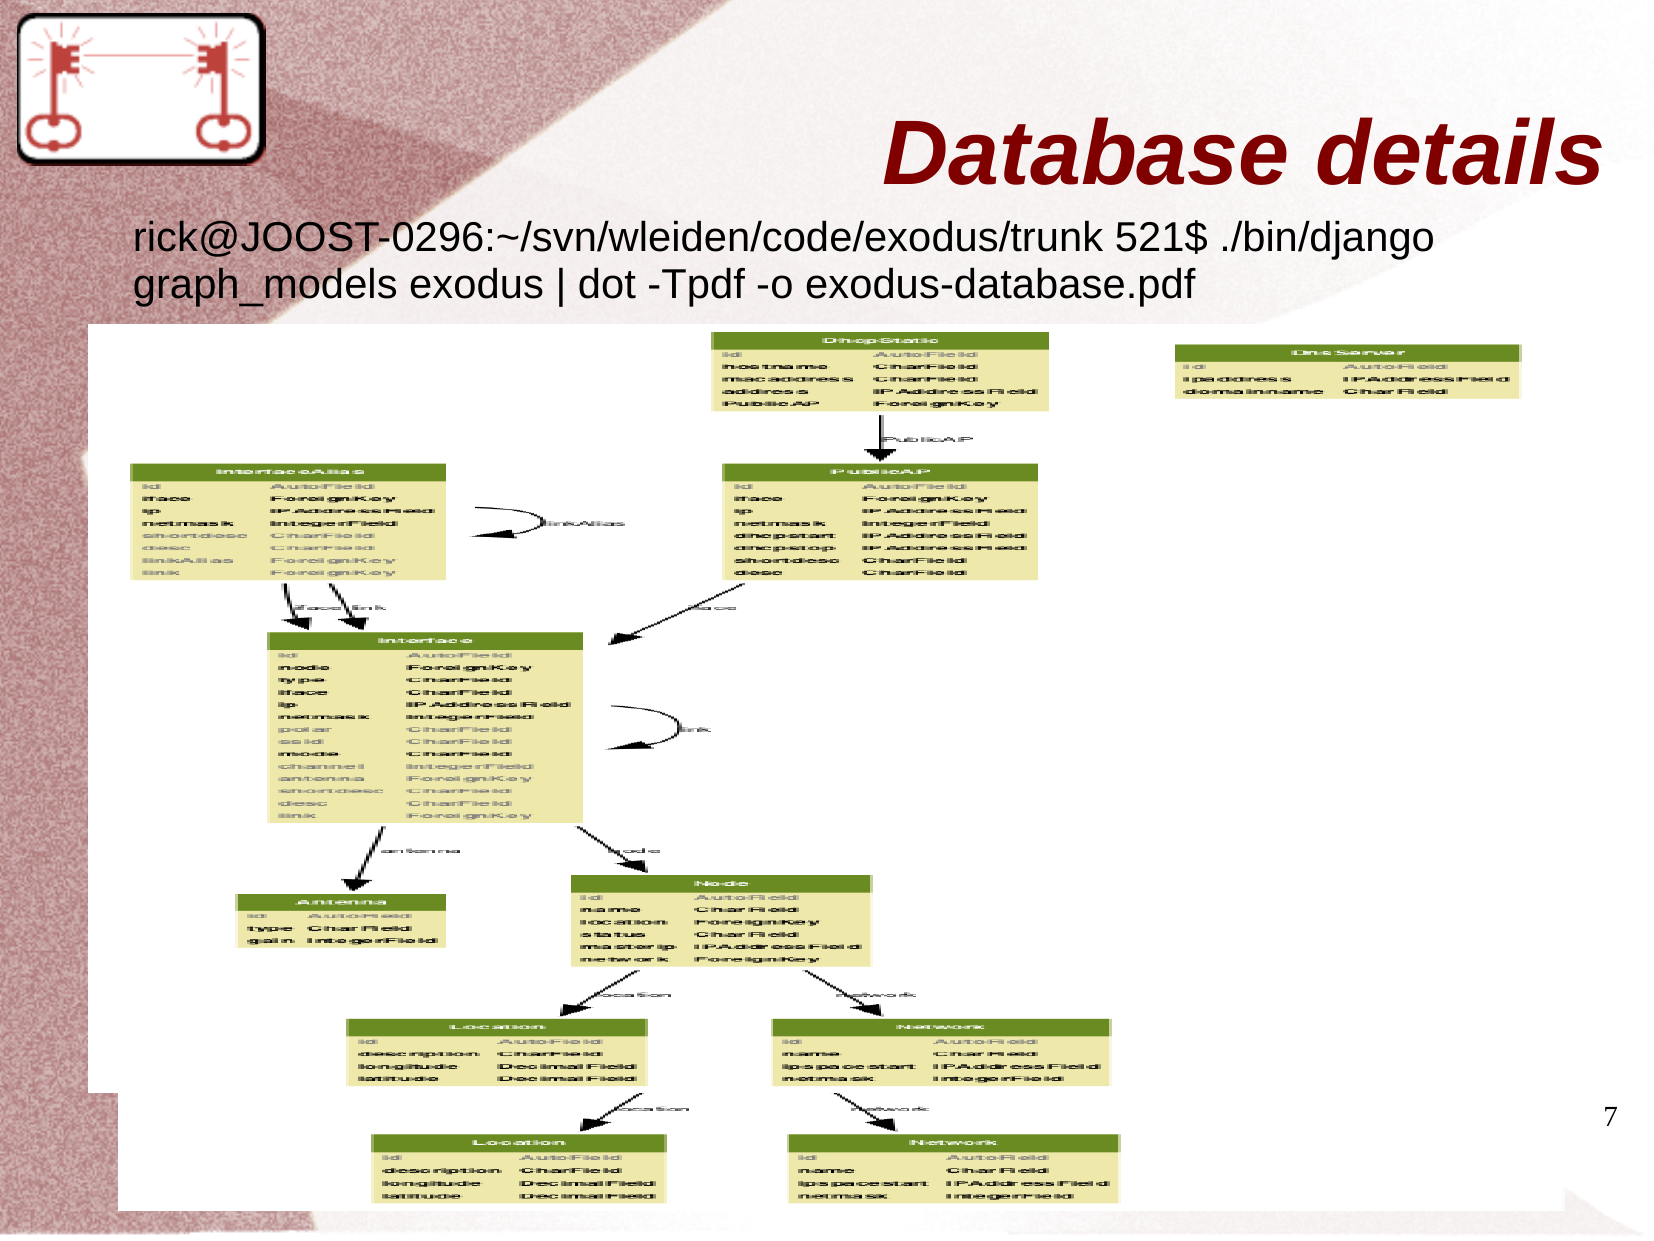

# Database details
rick@JOOST-0296:~/svn/wleiden/code/exodus/trunk 521$ ./bin/django graph_models exodus | dot -Tpdf -o exodus-database.pdf
Rick van der Zwet - Exodus
7